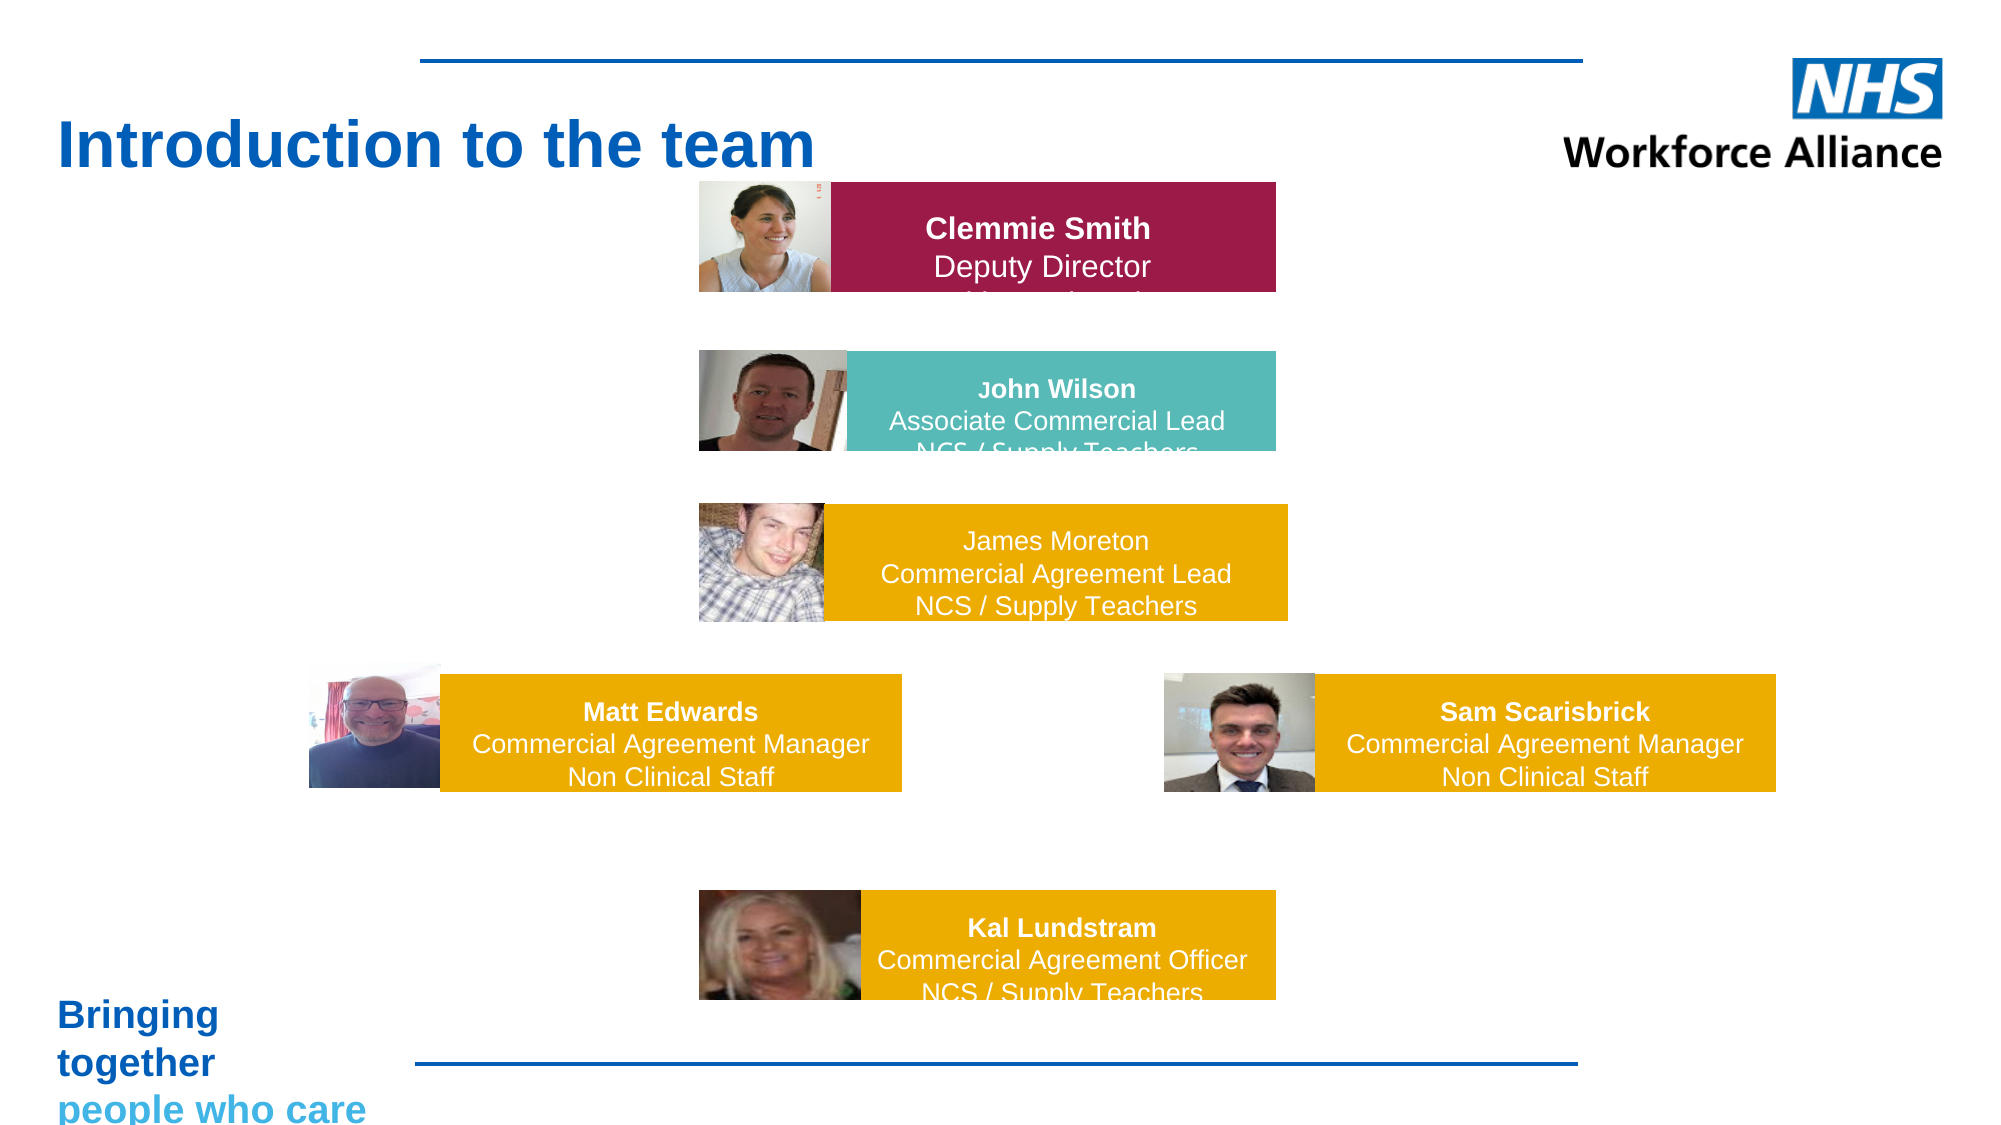

# Introduction to the team
Clemmie Smith
Deputy Director
Health & Education
John Wilson
Associate Commercial Lead
NCS / Supply Teachers
James Moreton
Commercial Agreement Lead
NCS / Supply Teachers
Matt Edwards
Commercial Agreement Manager
Non Clinical Staff
Sam Scarisbrick
Commercial Agreement Manager
Non Clinical Staff
Kal Lundstram
Commercial Agreement Officer
NCS / Supply Teachers
Bringing together
people who care